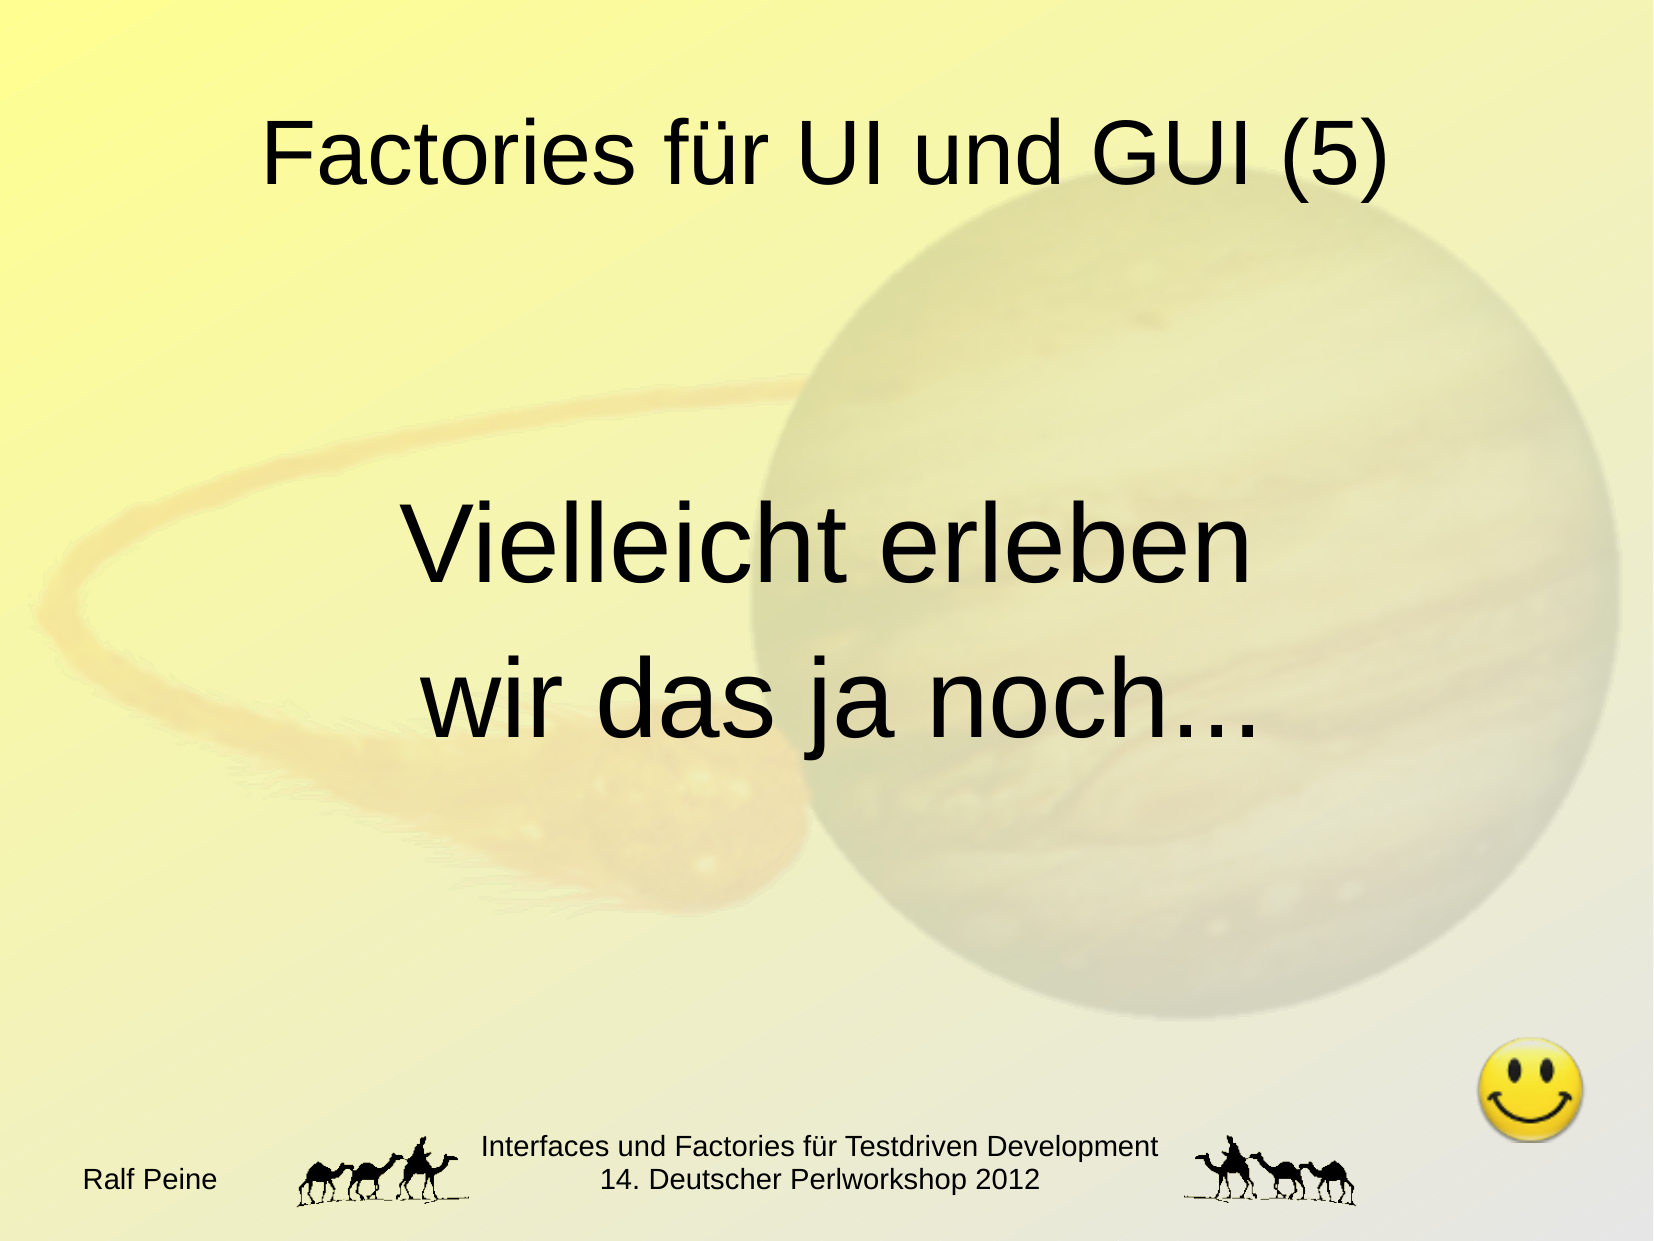

# Factories für UI und GUI (5)
Vielleicht erleben
 wir das ja noch...